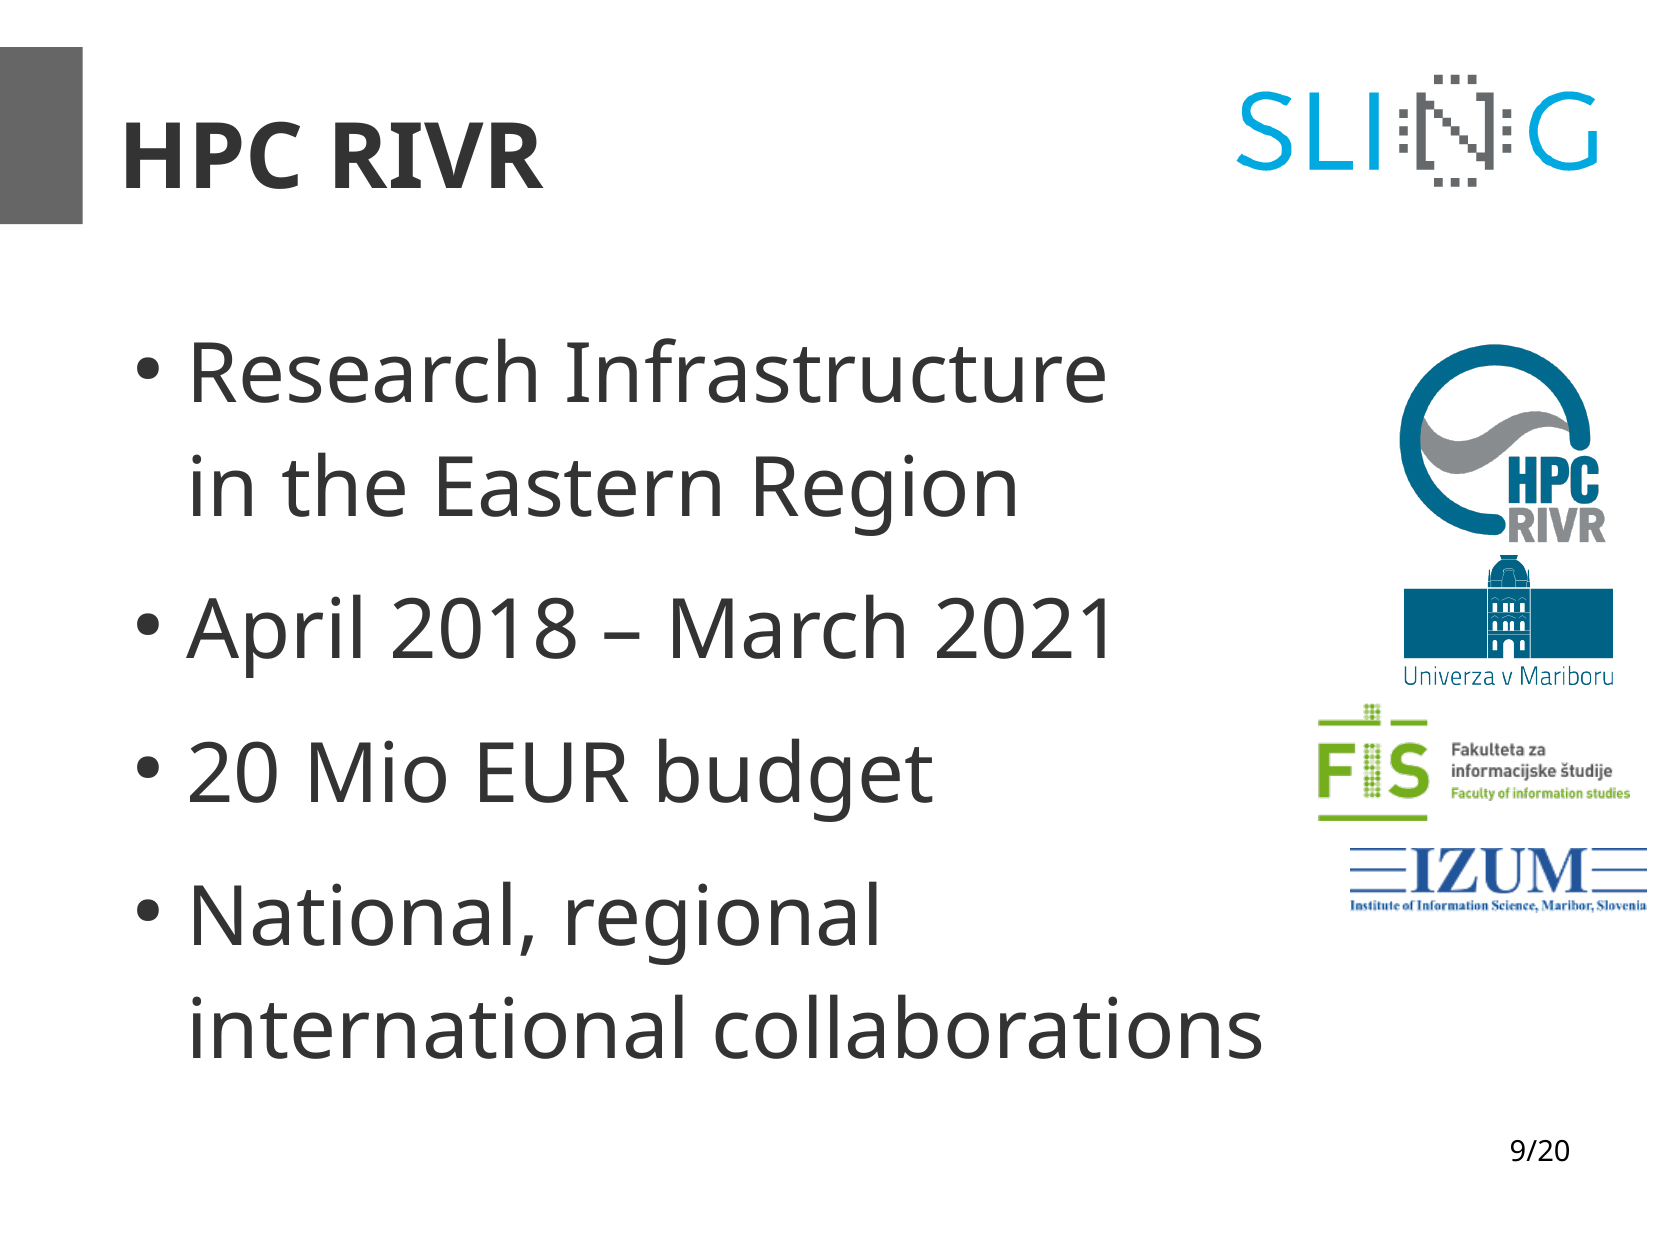

# HPC RIVR
Research Infrastructure
in the Eastern Region
April 2018 – March 2021
20 Mio EUR budget
National, regional
international collaborations
9